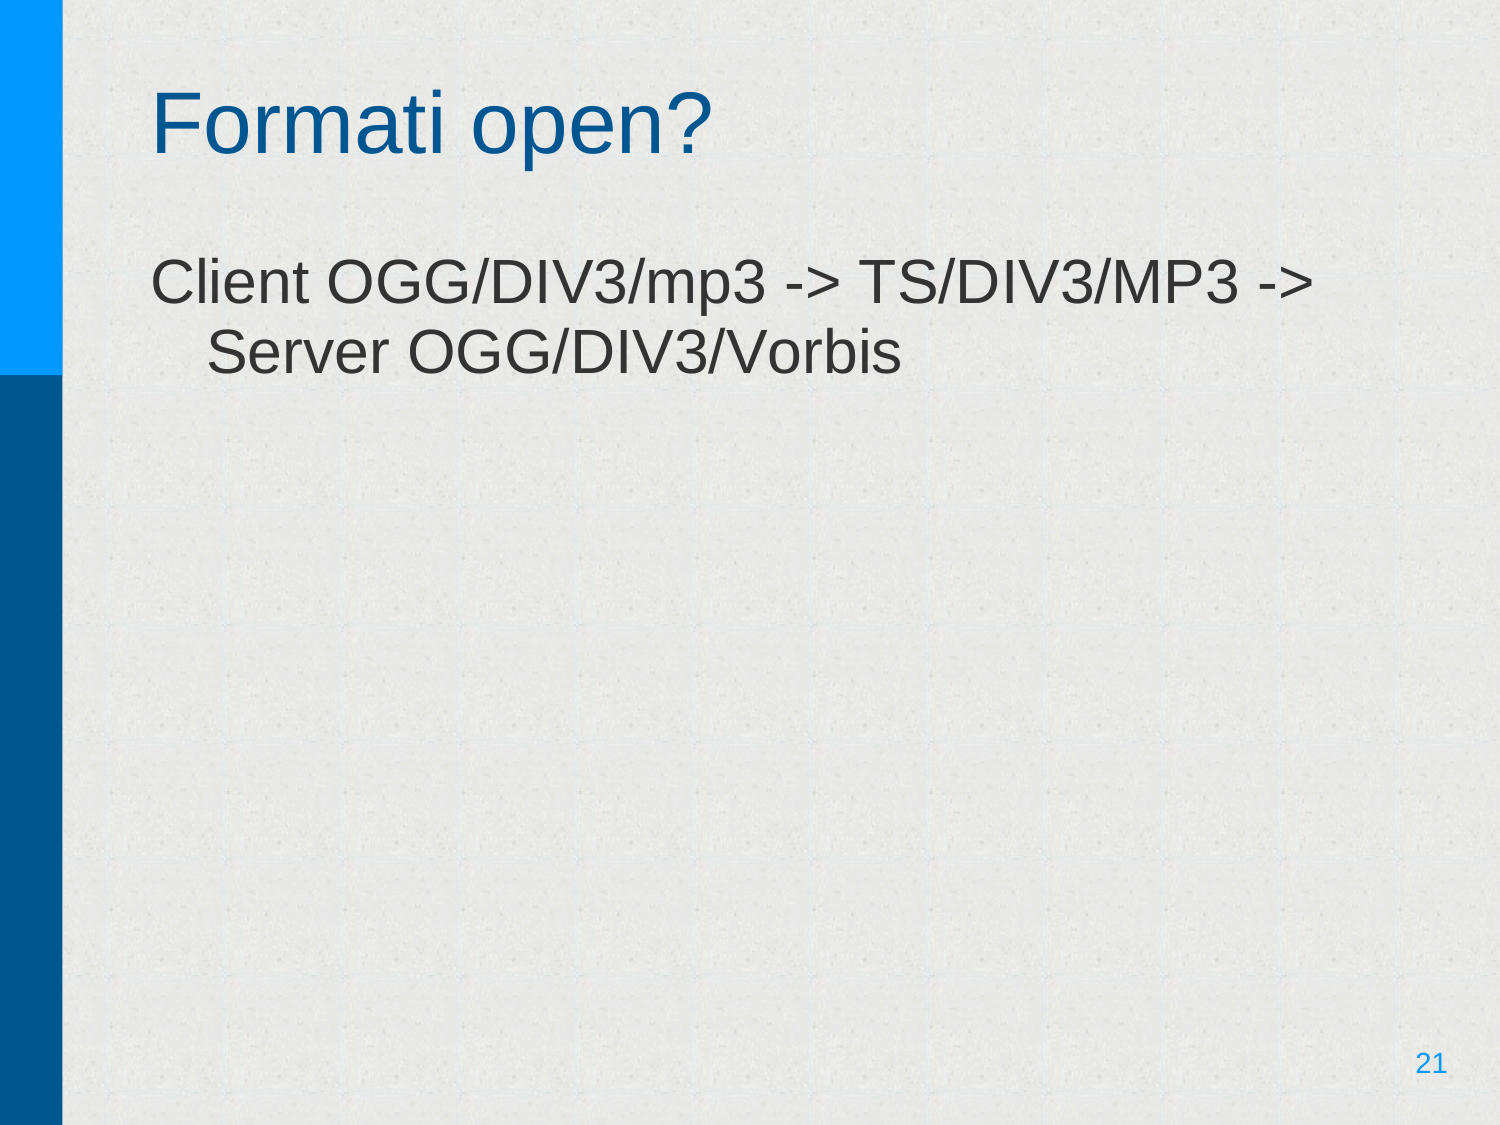

# Formati open?
Client OGG/DIV3/mp3 -> TS/DIV3/MP3 -> Server OGG/DIV3/Vorbis
21